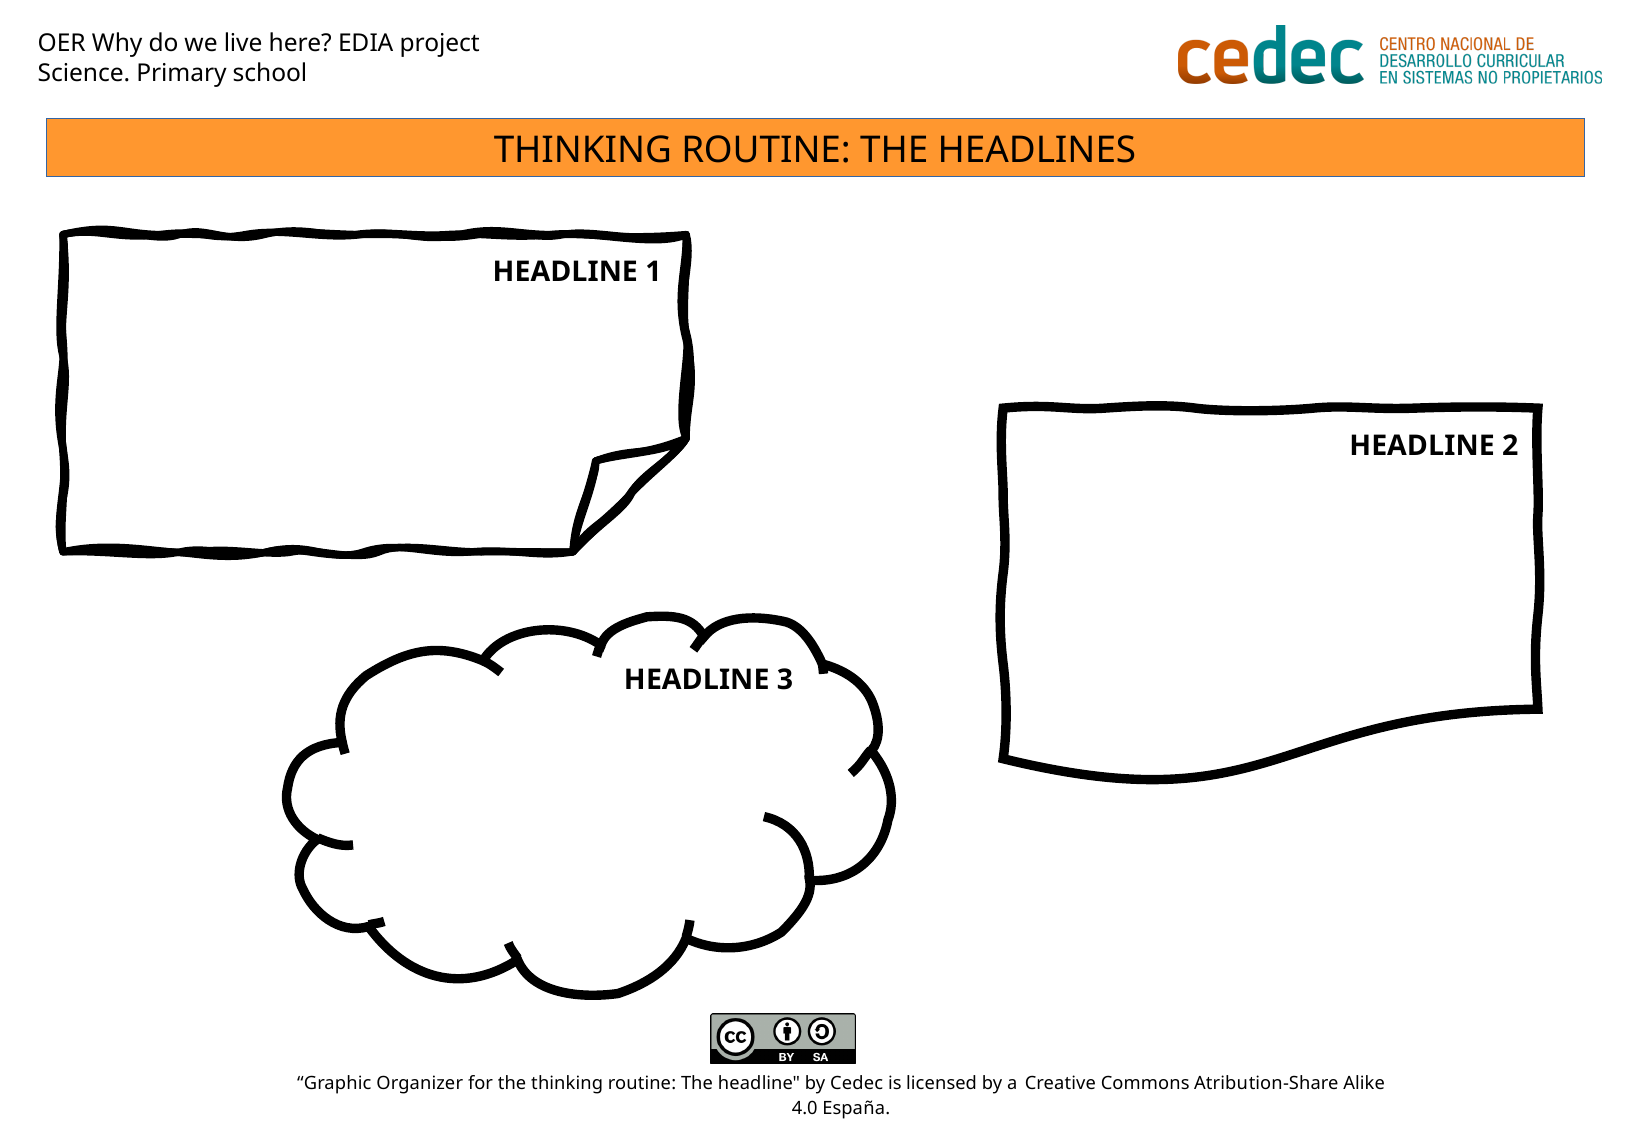

OER Why do we live here? EDIA project
Science. Primary school
THINKING ROUTINE: THE HEADLINES
HEADLINE 1
HEADLINE 2
HEADLINE 3
“Graphic Organizer for the thinking routine: The headline" by Cedec is licensed by a Creative Commons Atribution-Share Alike4.0 España.